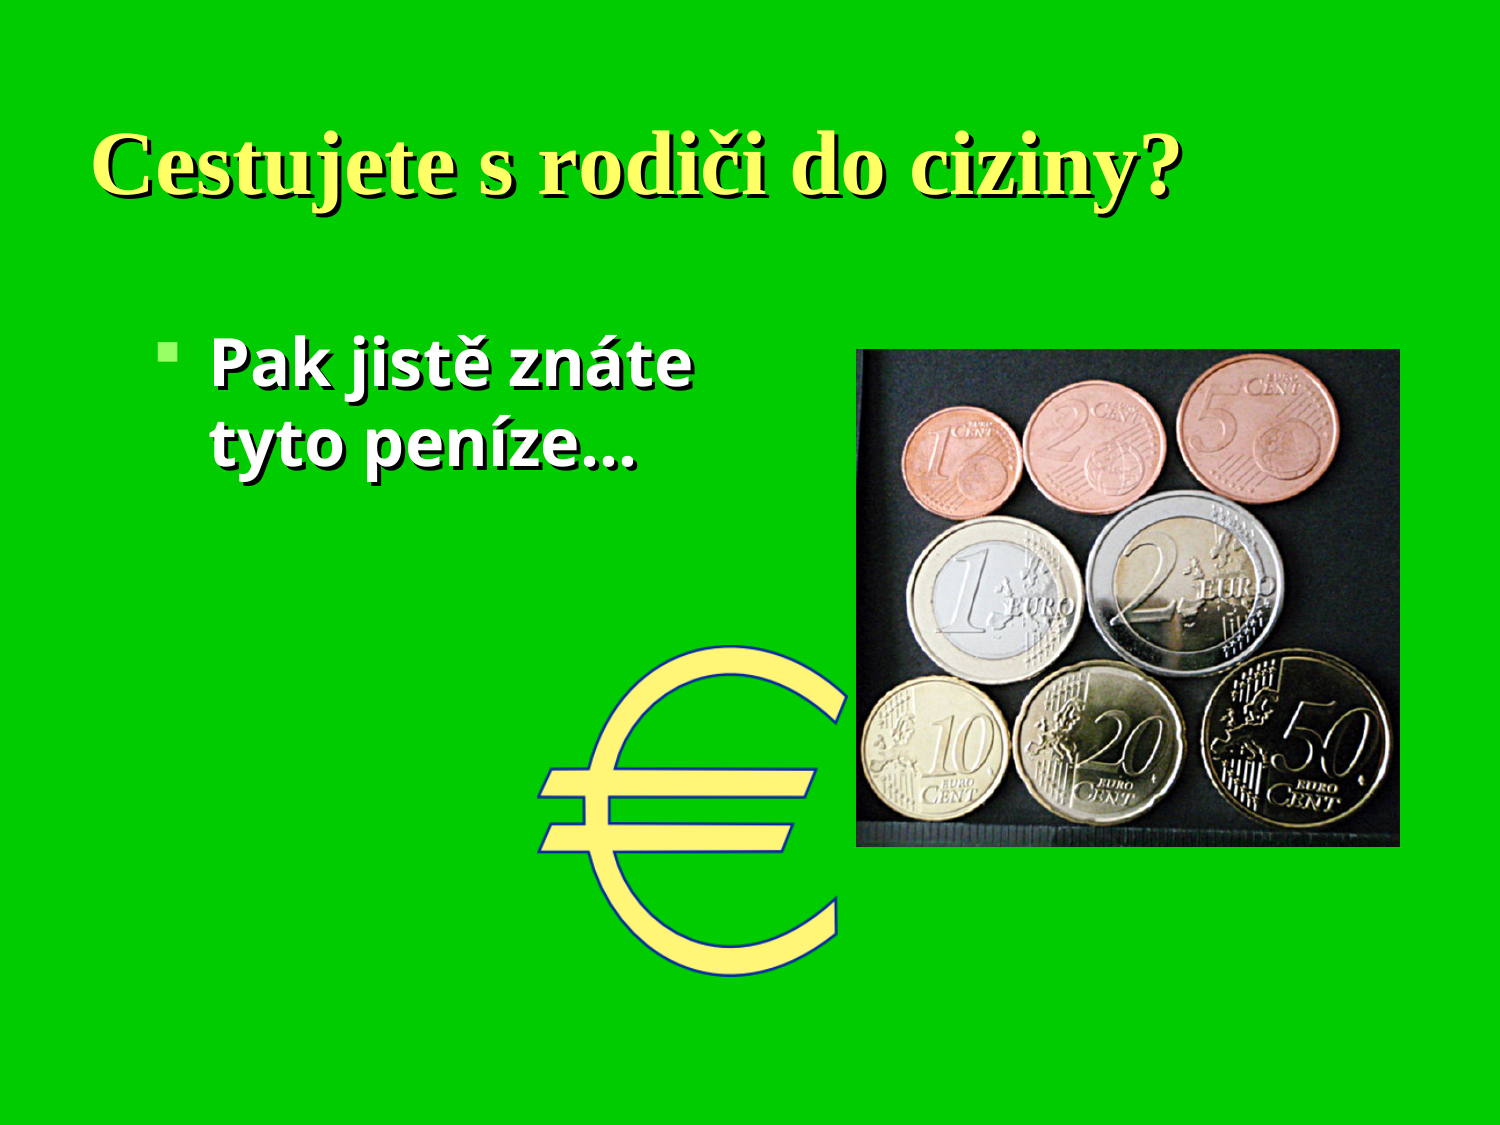

# Cestujete s rodiči do ciziny?
Pak jistě znáte tyto peníze...